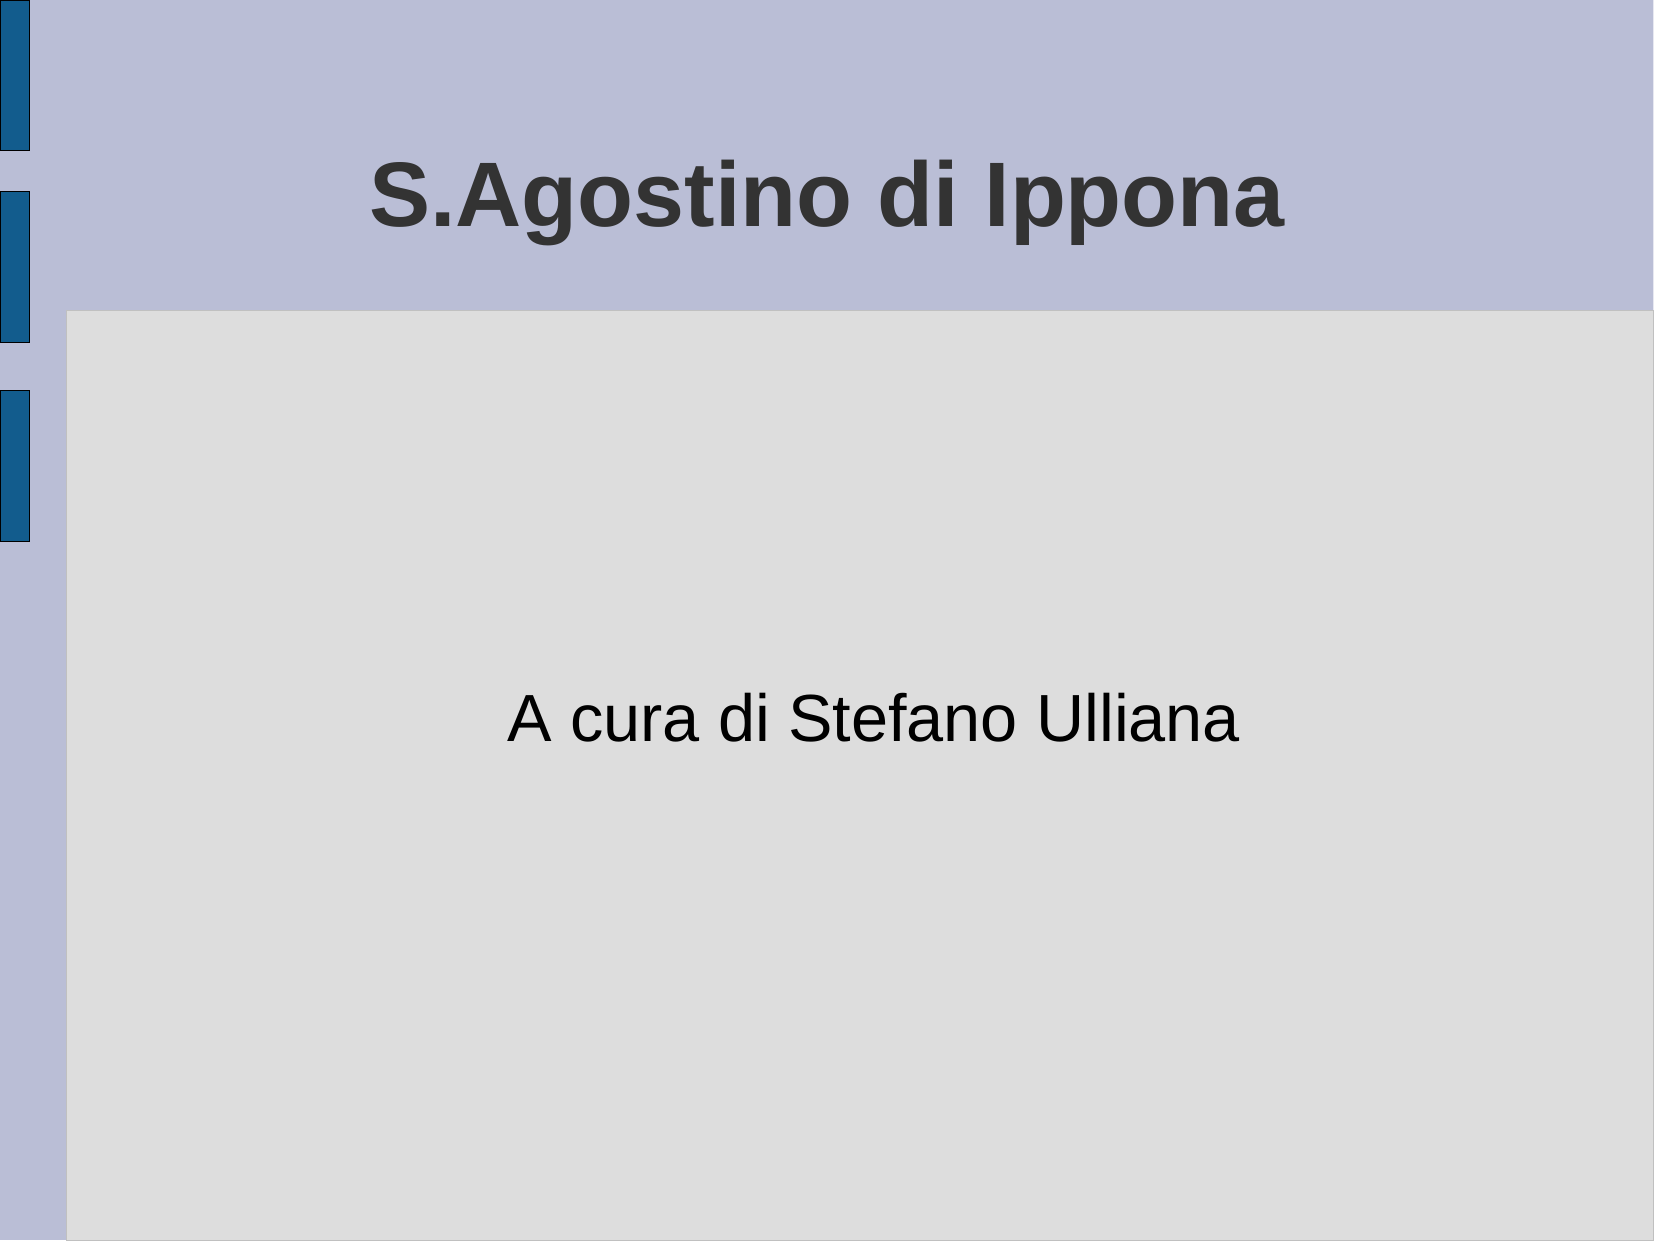

# S.Agostino di Ippona
A cura di Stefano Ulliana